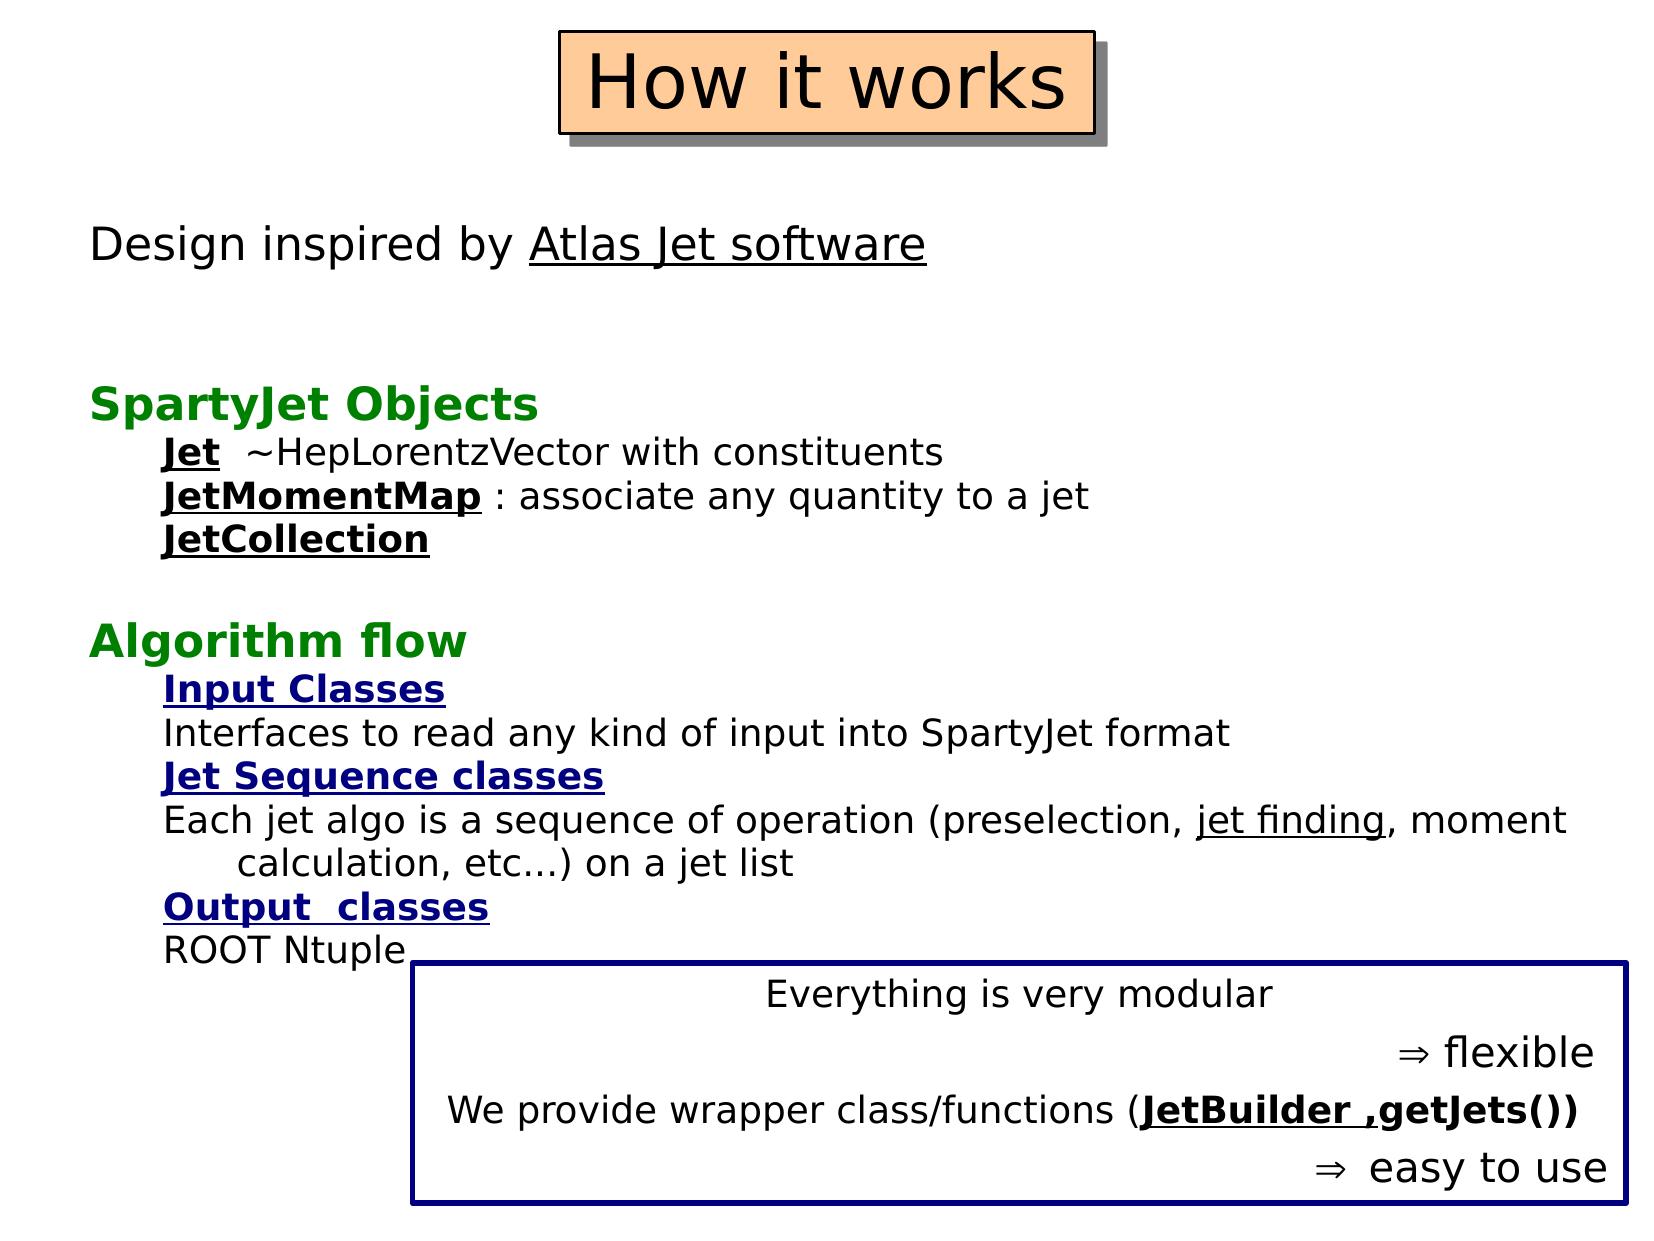

How it works
Design inspired by Atlas Jet software
SpartyJet Objects
	Jet ~HepLorentzVector with constituents
	JetMomentMap : associate any quantity to a jet
	JetCollection
Algorithm flow
	Input Classes
	Interfaces to read any kind of input into SpartyJet format
	Jet Sequence classes
	Each jet algo is a sequence of operation (preselection, jet finding, moment
		calculation, etc...) on a jet list
	Output classes
	ROOT Ntuple
Everything is very modular
⇒ flexible
We provide wrapper class/functions (JetBuilder ,getJets())
⇒ easy to use